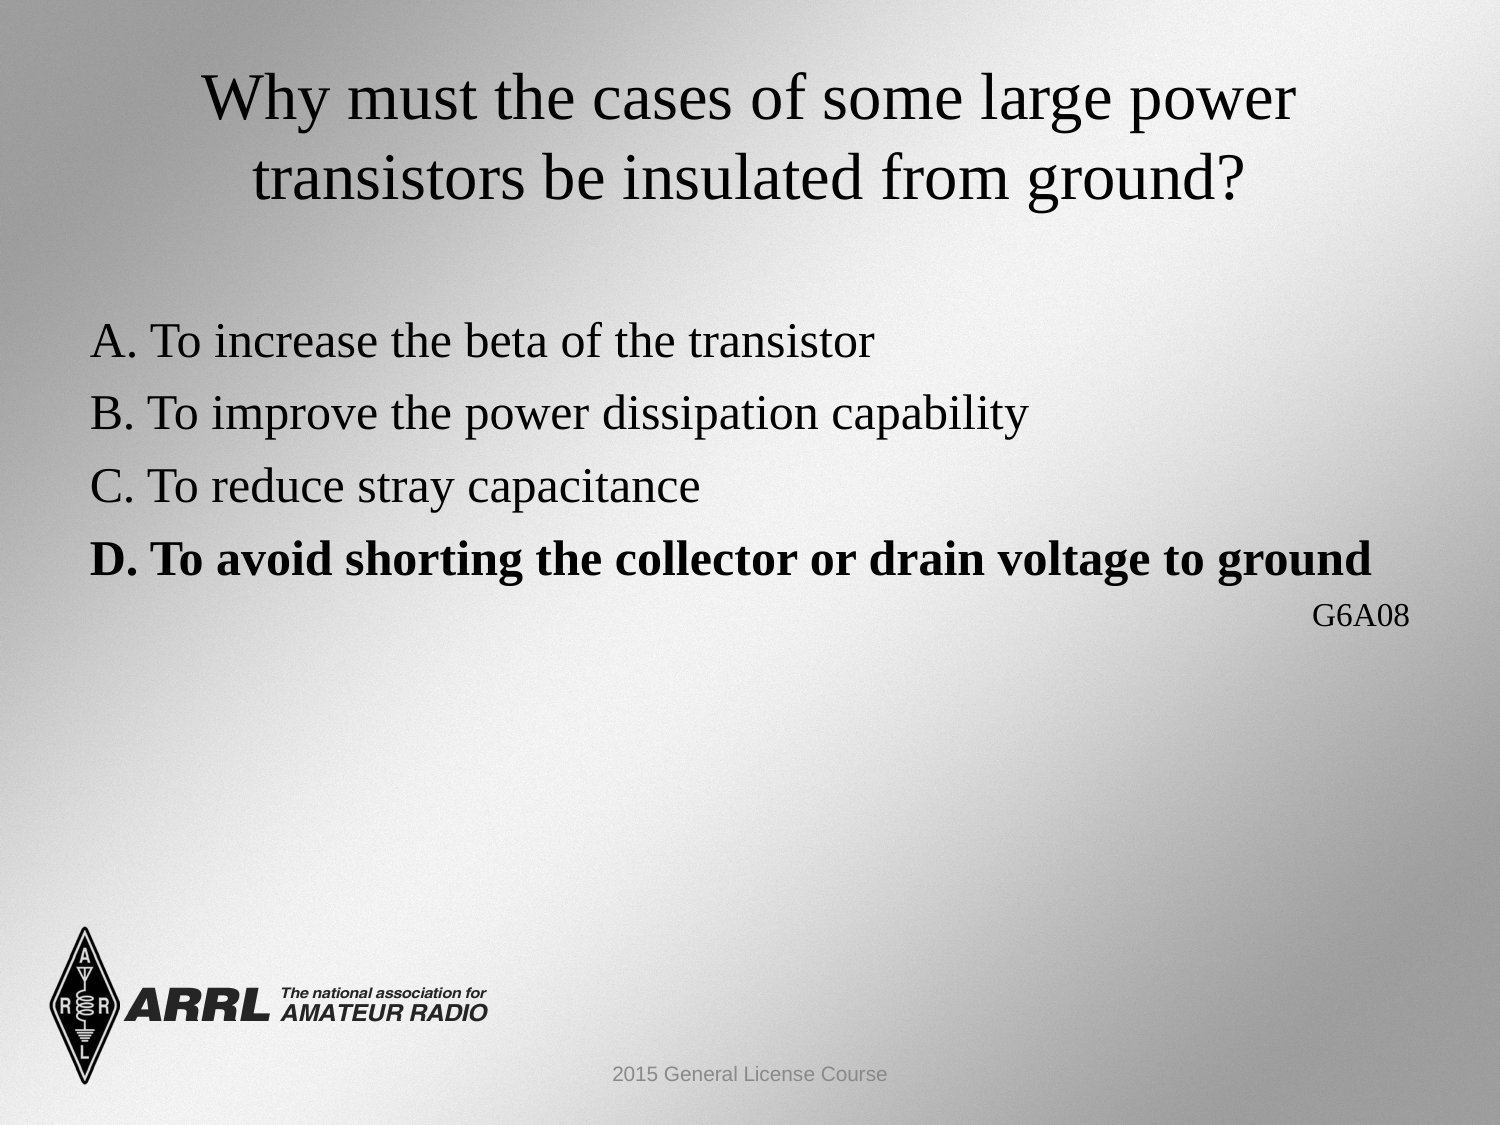

# Why must the cases of some large power transistors be insulated from ground?
A. To increase the beta of the transistor
B. To improve the power dissipation capability
C. To reduce stray capacitance
D. To avoid shorting the collector or drain voltage to ground
 G6A08
2015 General License Course